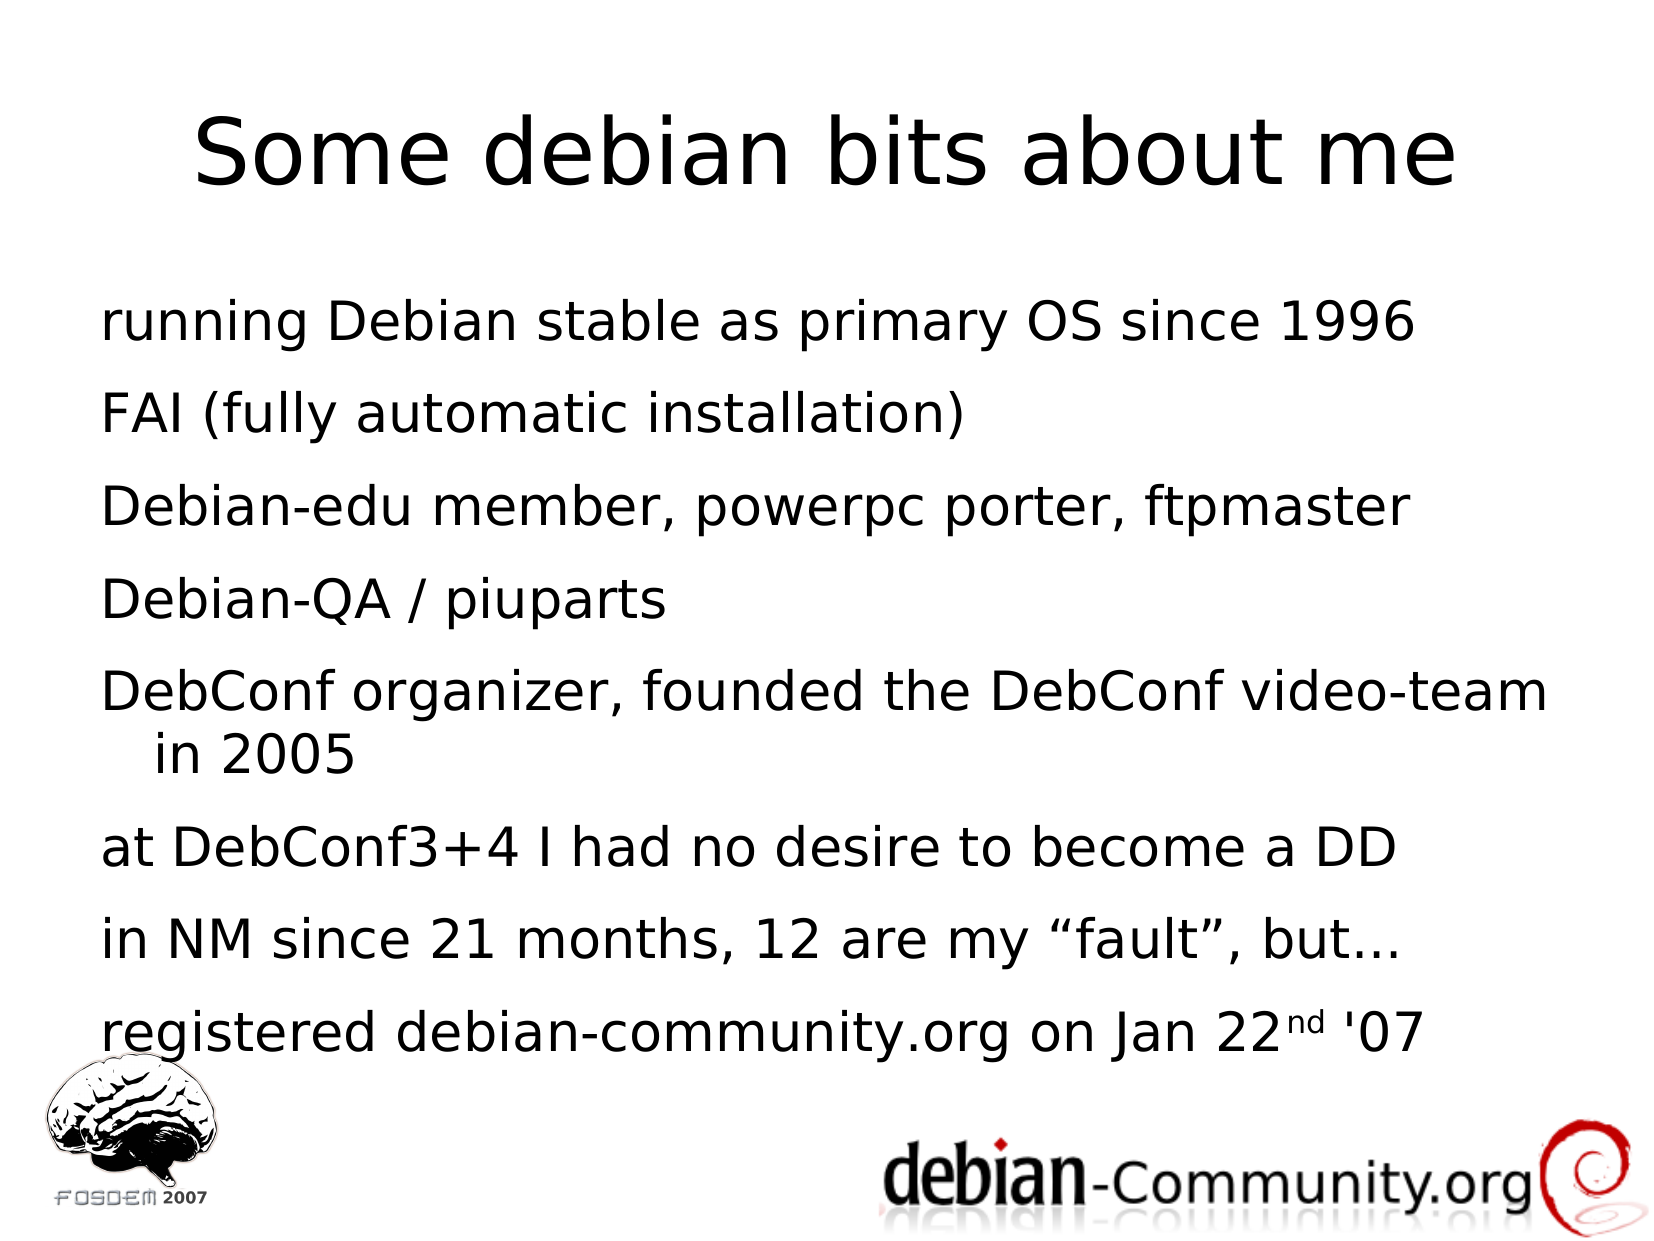

# Some debian bits about me
running Debian stable as primary OS since 1996
FAI (fully automatic installation)
Debian-edu member, powerpc porter, ftpmaster
Debian-QA / piuparts
DebConf organizer, founded the DebConf video-team in 2005
at DebConf3+4 I had no desire to become a DD
in NM since 21 months, 12 are my “fault”, but...
registered debian-community.org on Jan 22nd '07